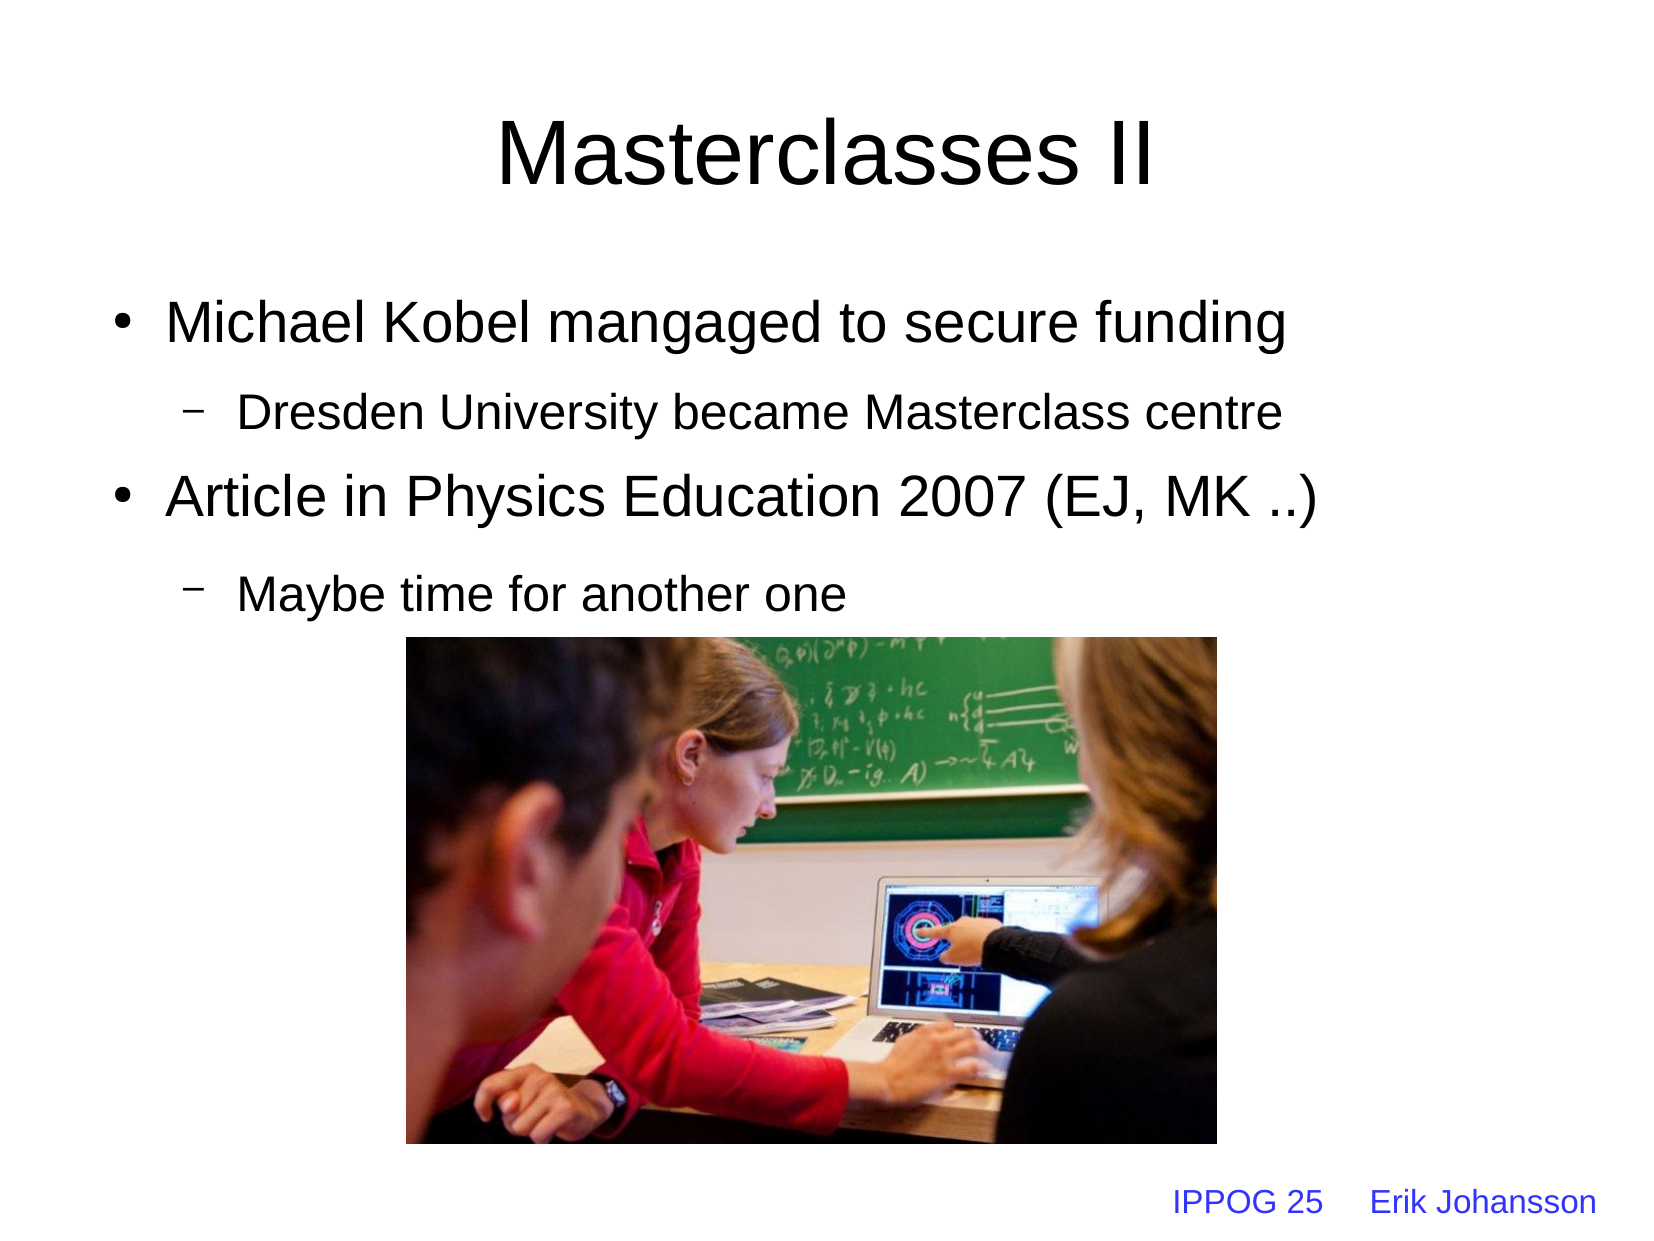

# Masterclasses II
Michael Kobel mangaged to secure funding
Dresden University became Masterclass centre
Article in Physics Education 2007 (EJ, MK ..)
Maybe time for another one
IPPOG 25 Erik Johansson